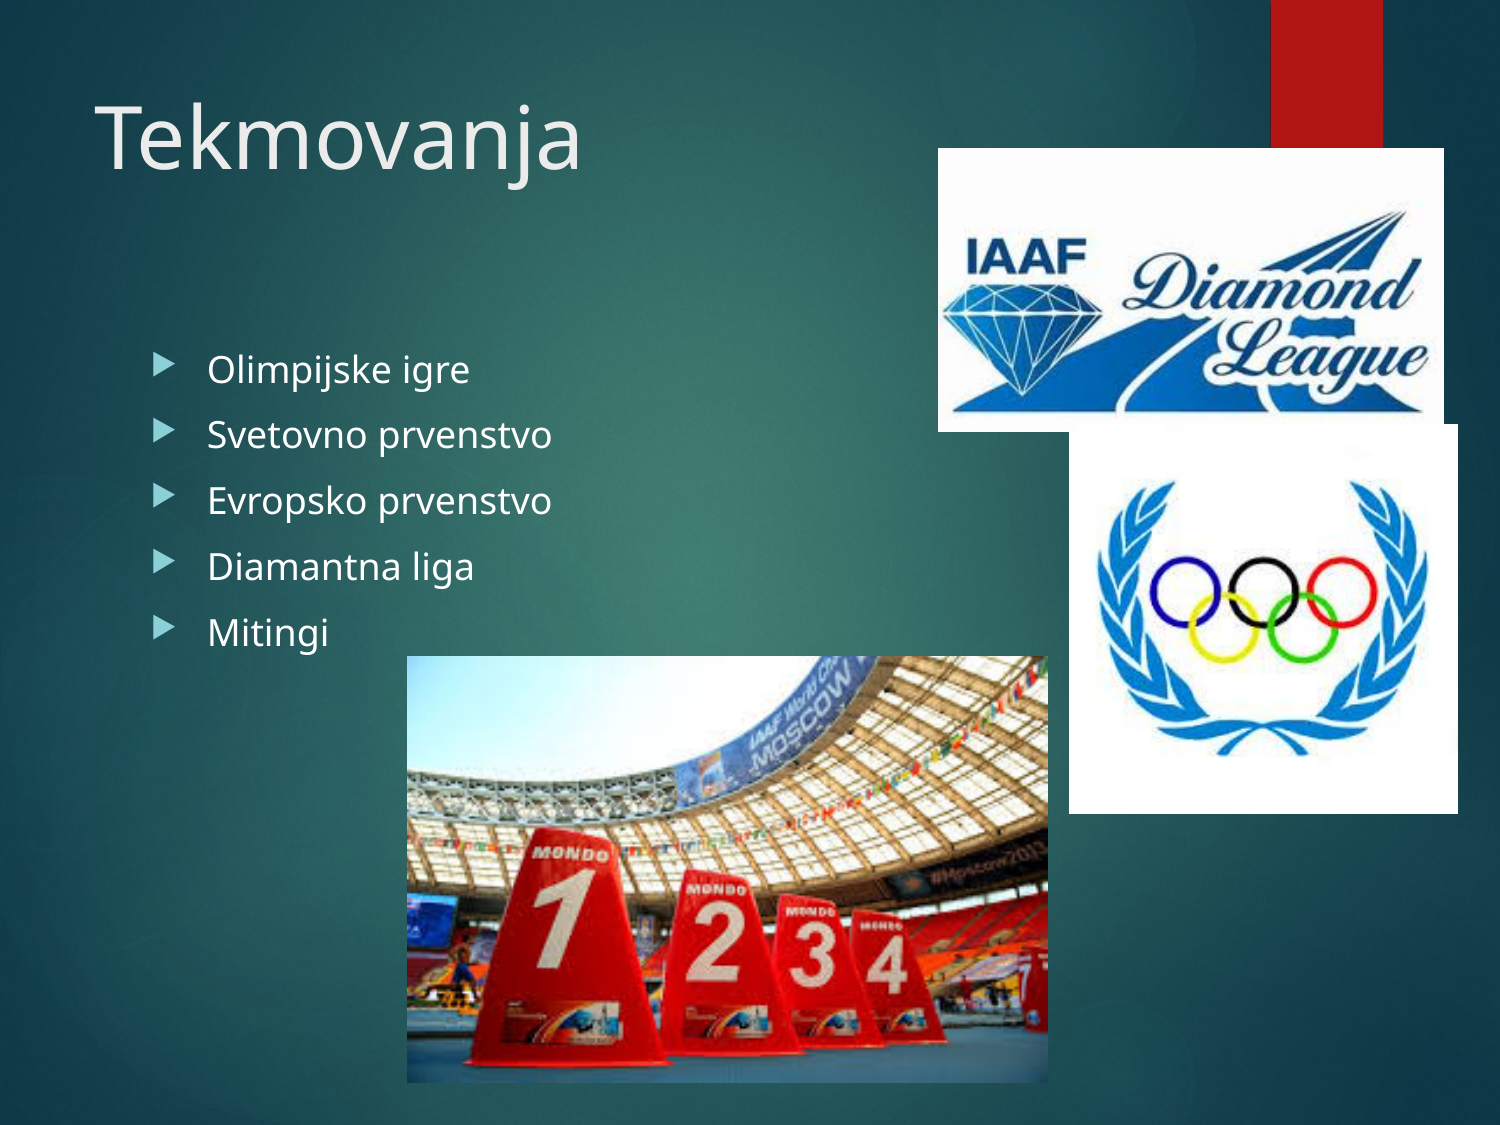

# Tekmovanja
Olimpijske igre
Svetovno prvenstvo
Evropsko prvenstvo
Diamantna liga
Mitingi